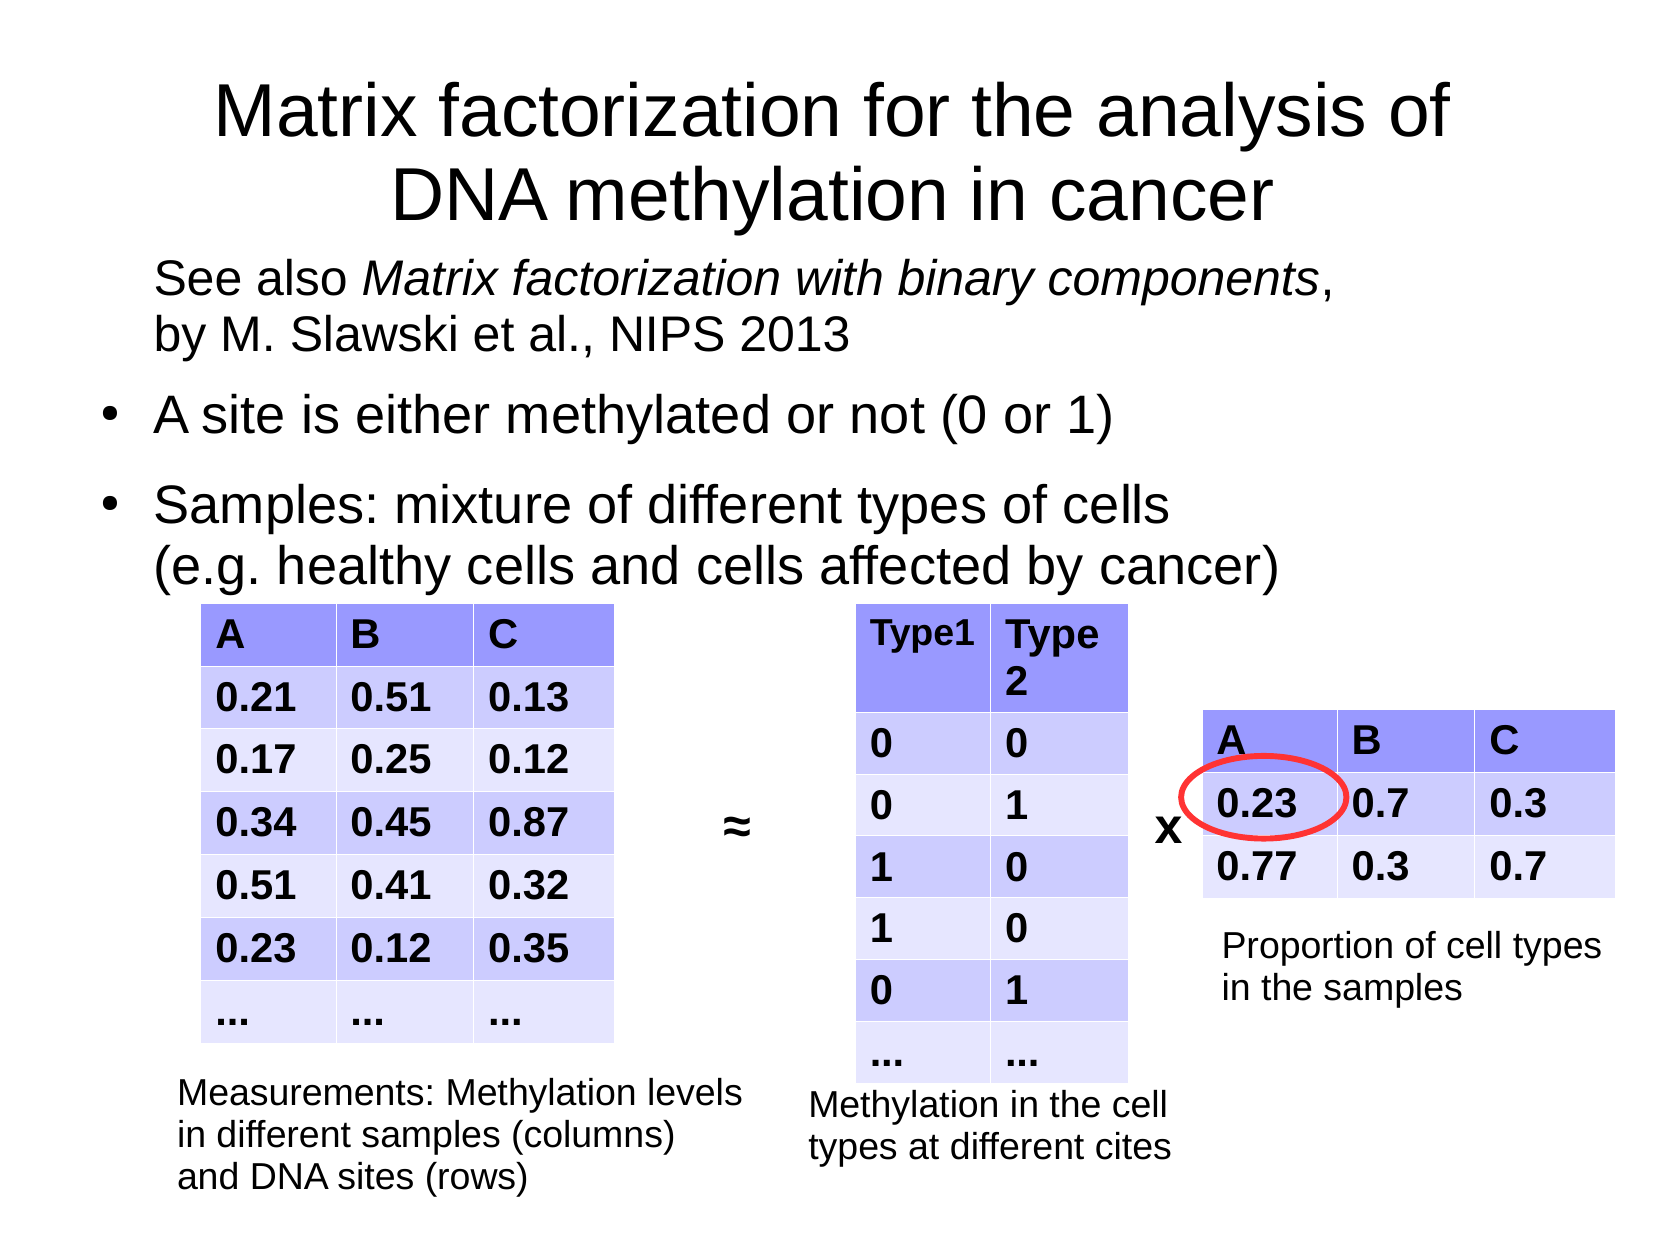

# Matrix factorization for the analysis of DNA methylation in cancer
See also Matrix factorization with binary components,
by M. Slawski et al., NIPS 2013
A site is either methylated or not (0 or 1)
Samples: mixture of different types of cells
(e.g. healthy cells and cells affected by cancer)
| A | B | C |
| --- | --- | --- |
| 0.21 | 0.51 | 0.13 |
| 0.17 | 0.25 | 0.12 |
| 0.34 | 0.45 | 0.87 |
| 0.51 | 0.41 | 0.32 |
| 0.23 | 0.12 | 0.35 |
| ... | ... | ... |
| Type1 | Type2 |
| --- | --- |
| 0 | 0 |
| 0 | 1 |
| 1 | 0 |
| 1 | 0 |
| 0 | 1 |
| ... | ... |
| A | B | C |
| --- | --- | --- |
| 0.23 | 0.7 | 0.3 |
| 0.77 | 0.3 | 0.7 |
≈
x
Proportion of cell types
in the samples
Measurements: Methylation levels
in different samples (columns)
and DNA sites (rows)
Methylation in the cell
types at different cites